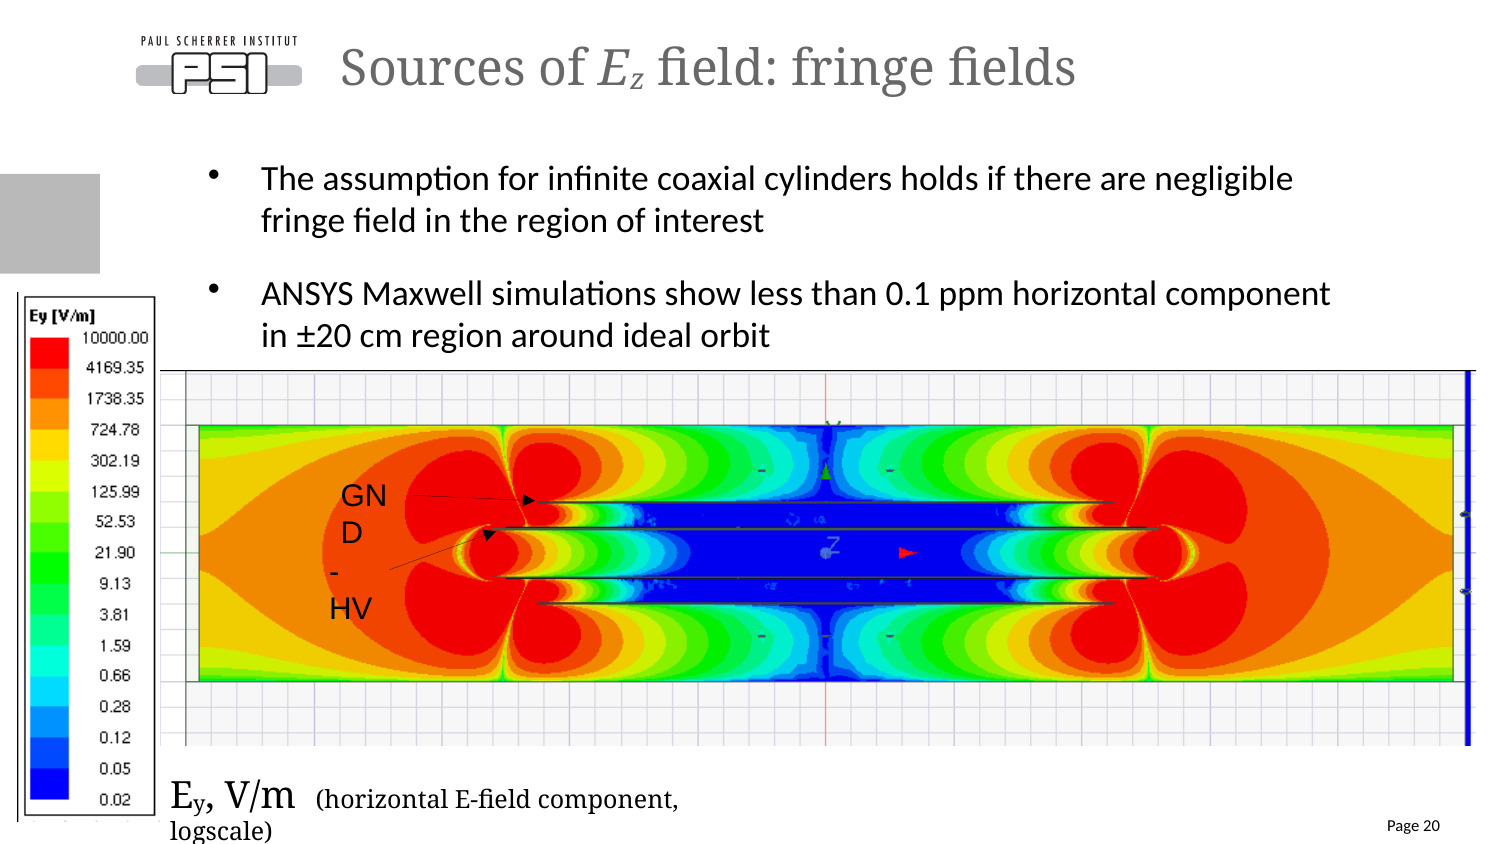

Sources of Ez field: fringe fields
# The assumption for infinite coaxial cylinders holds if there are negligible fringe field in the region of interest
ANSYS Maxwell simulations show less than 0.1 ppm horizontal component in ±20 cm region around ideal orbit
Ey, V/m (horizontal E-field component, logscale)
GND
-HV
Page